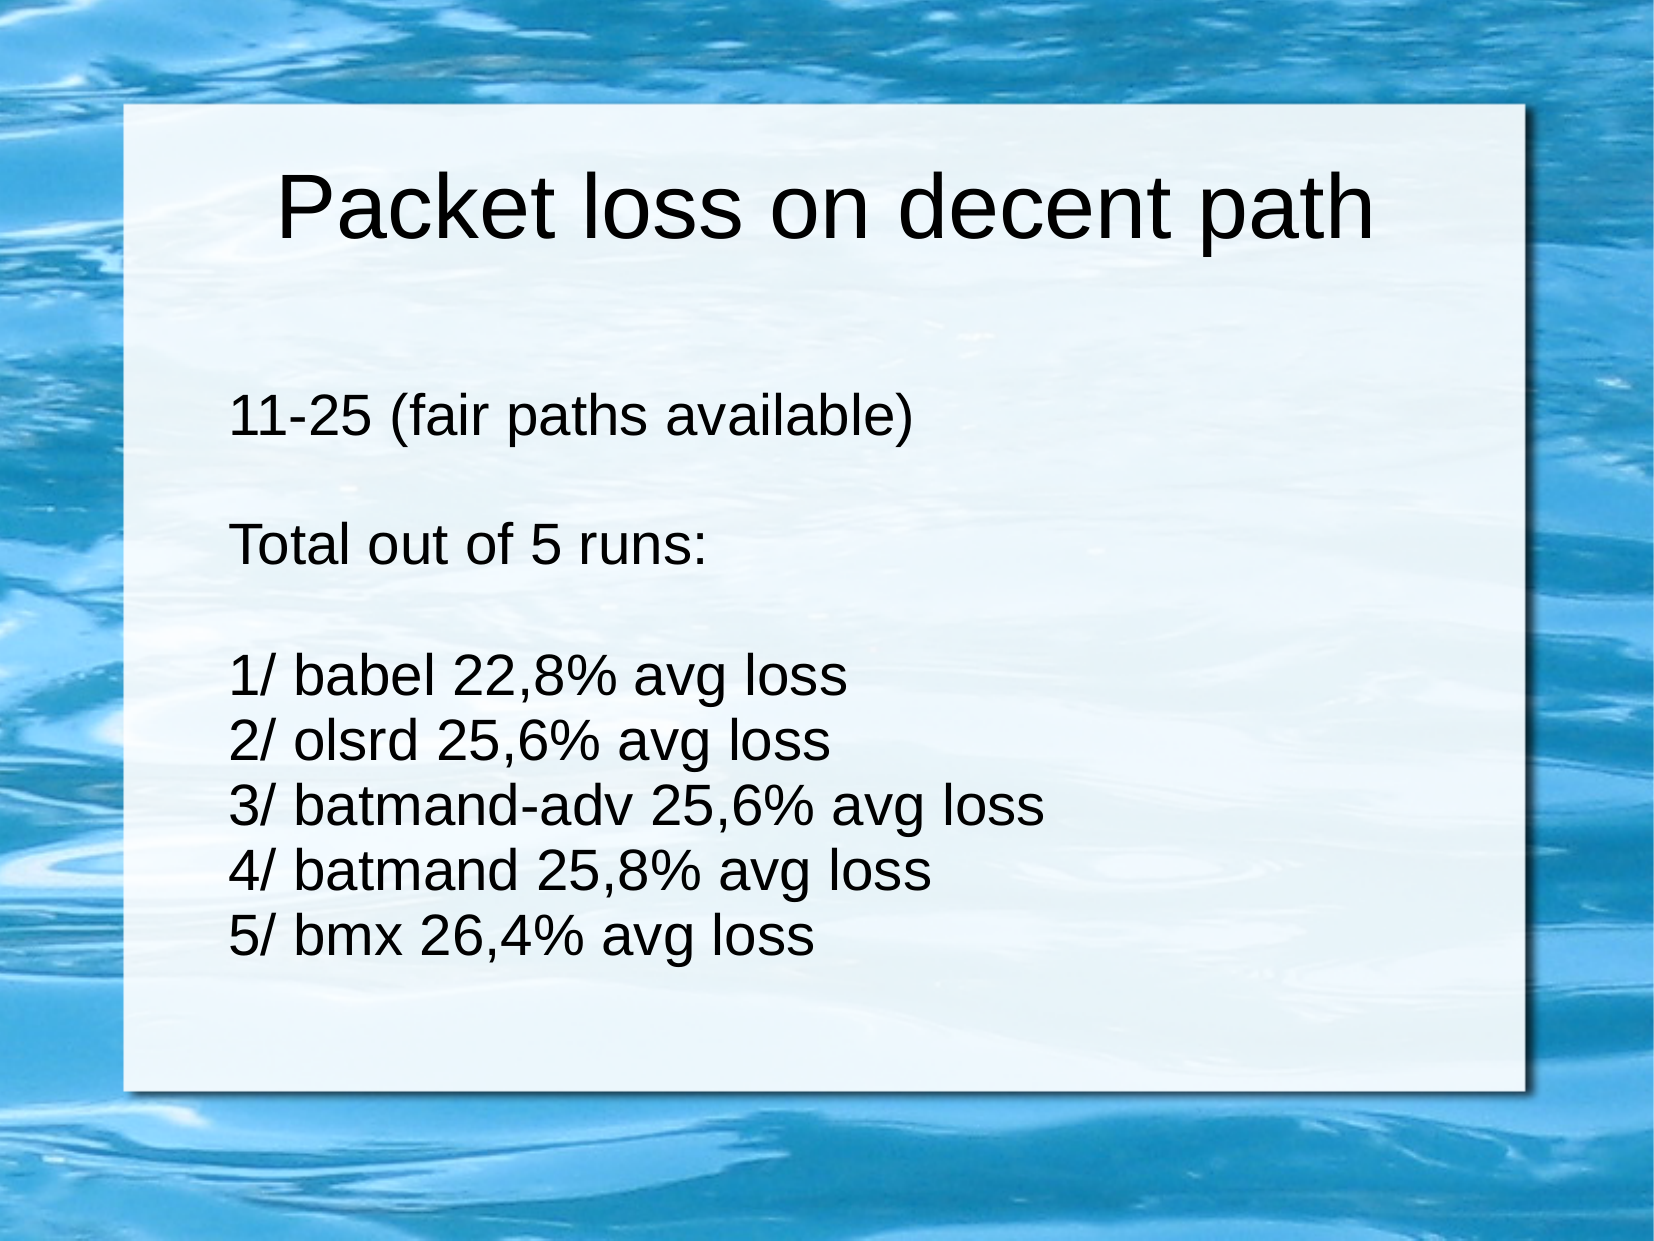

# Packet loss on decent path
11-25 (fair paths available)
Total out of 5 runs:
1/ babel 22,8% avg loss
2/ olsrd 25,6% avg loss
3/ batmand-adv 25,6% avg loss
4/ batmand 25,8% avg loss
5/ bmx 26,4% avg loss